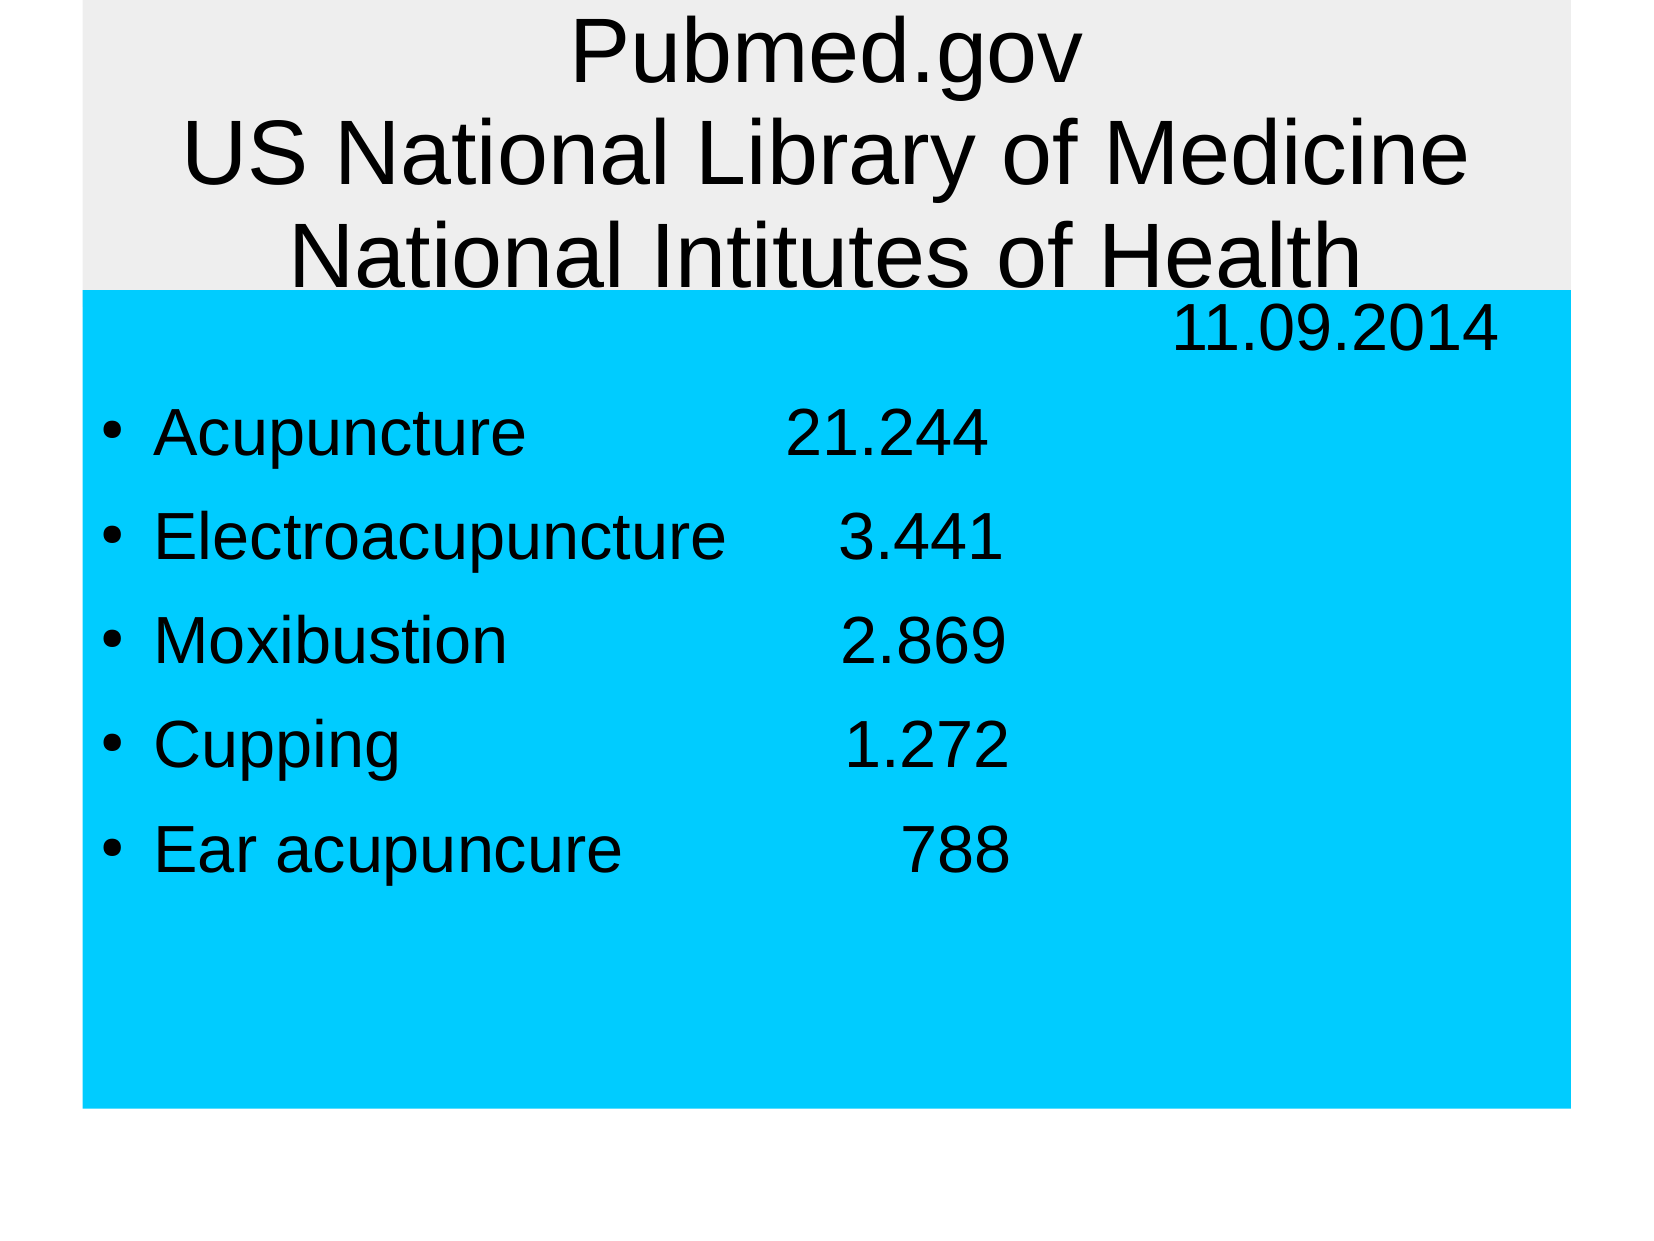

# Pubmed.gov US National Library of Medicine National Intitutes of Health
 11.09.2014
Acupuncture 21.244
Electroacupuncture 3.441
Moxibustion 2.869
Cupping 1.272
Ear acupuncure 788